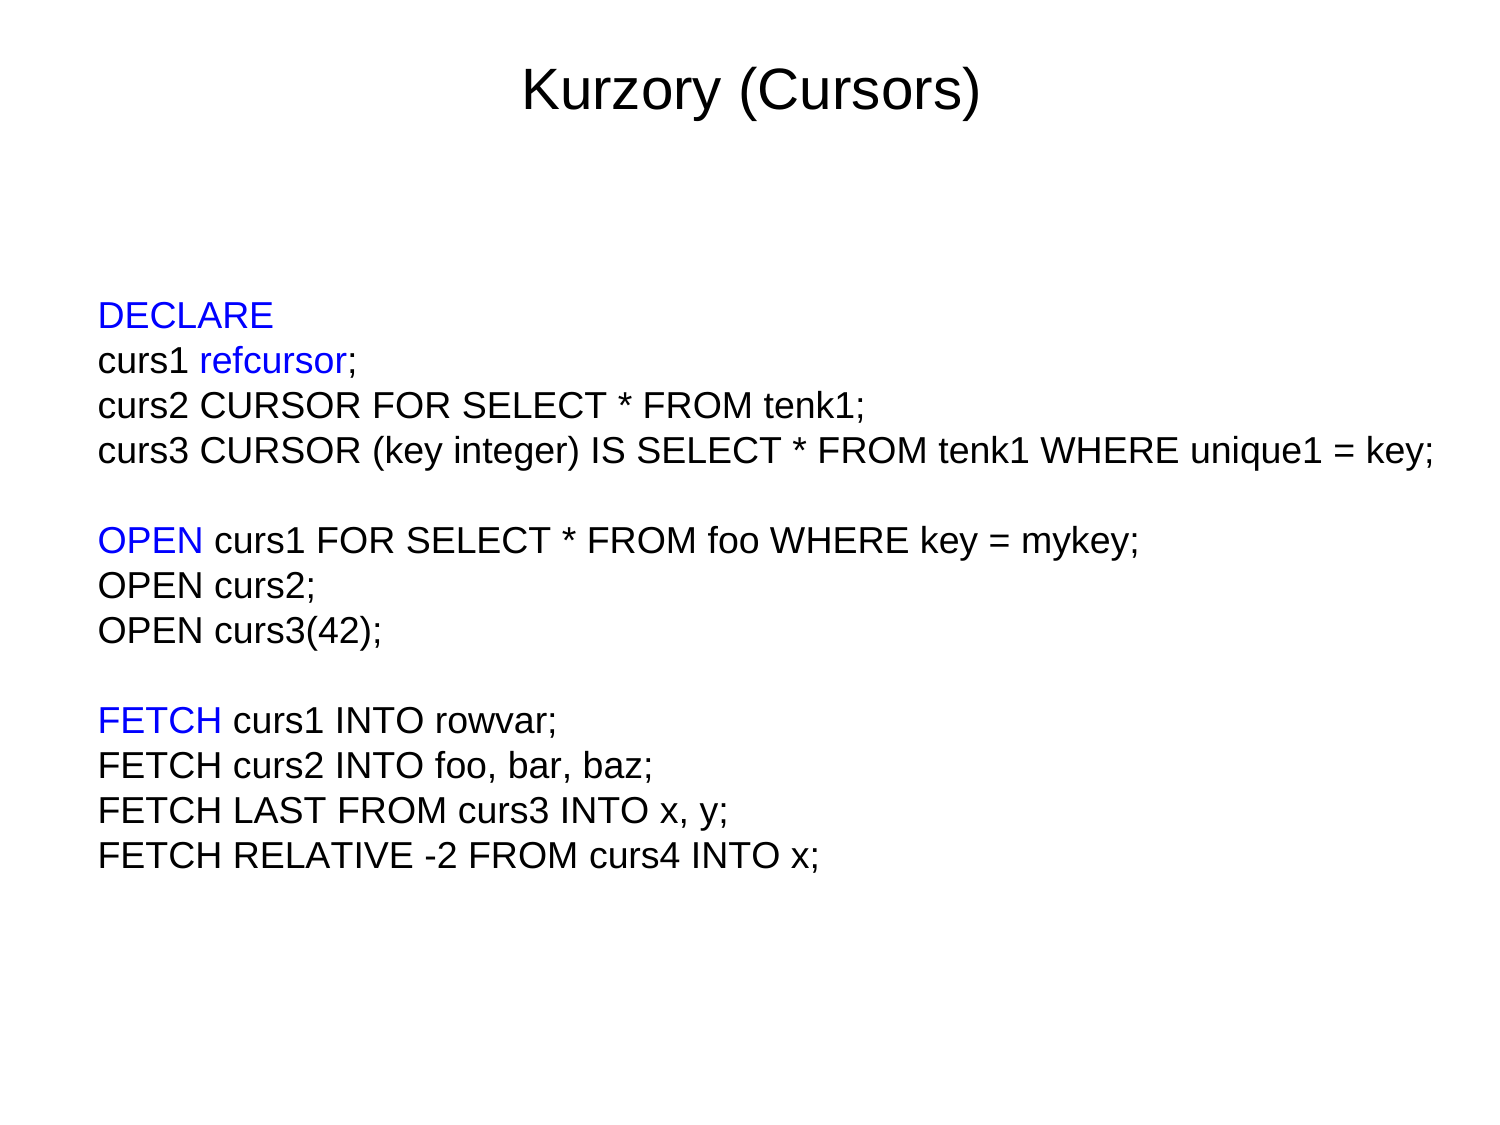

# Kurzory (Cursors)
DECLARE
curs1 refcursor;
curs2 CURSOR FOR SELECT * FROM tenk1;
curs3 CURSOR (key integer) IS SELECT * FROM tenk1 WHERE unique1 = key;
OPEN curs1 FOR SELECT * FROM foo WHERE key = mykey;
OPEN curs2;
OPEN curs3(42);
FETCH curs1 INTO rowvar;
FETCH curs2 INTO foo, bar, baz;
FETCH LAST FROM curs3 INTO x, y;
FETCH RELATIVE -2 FROM curs4 INTO x;